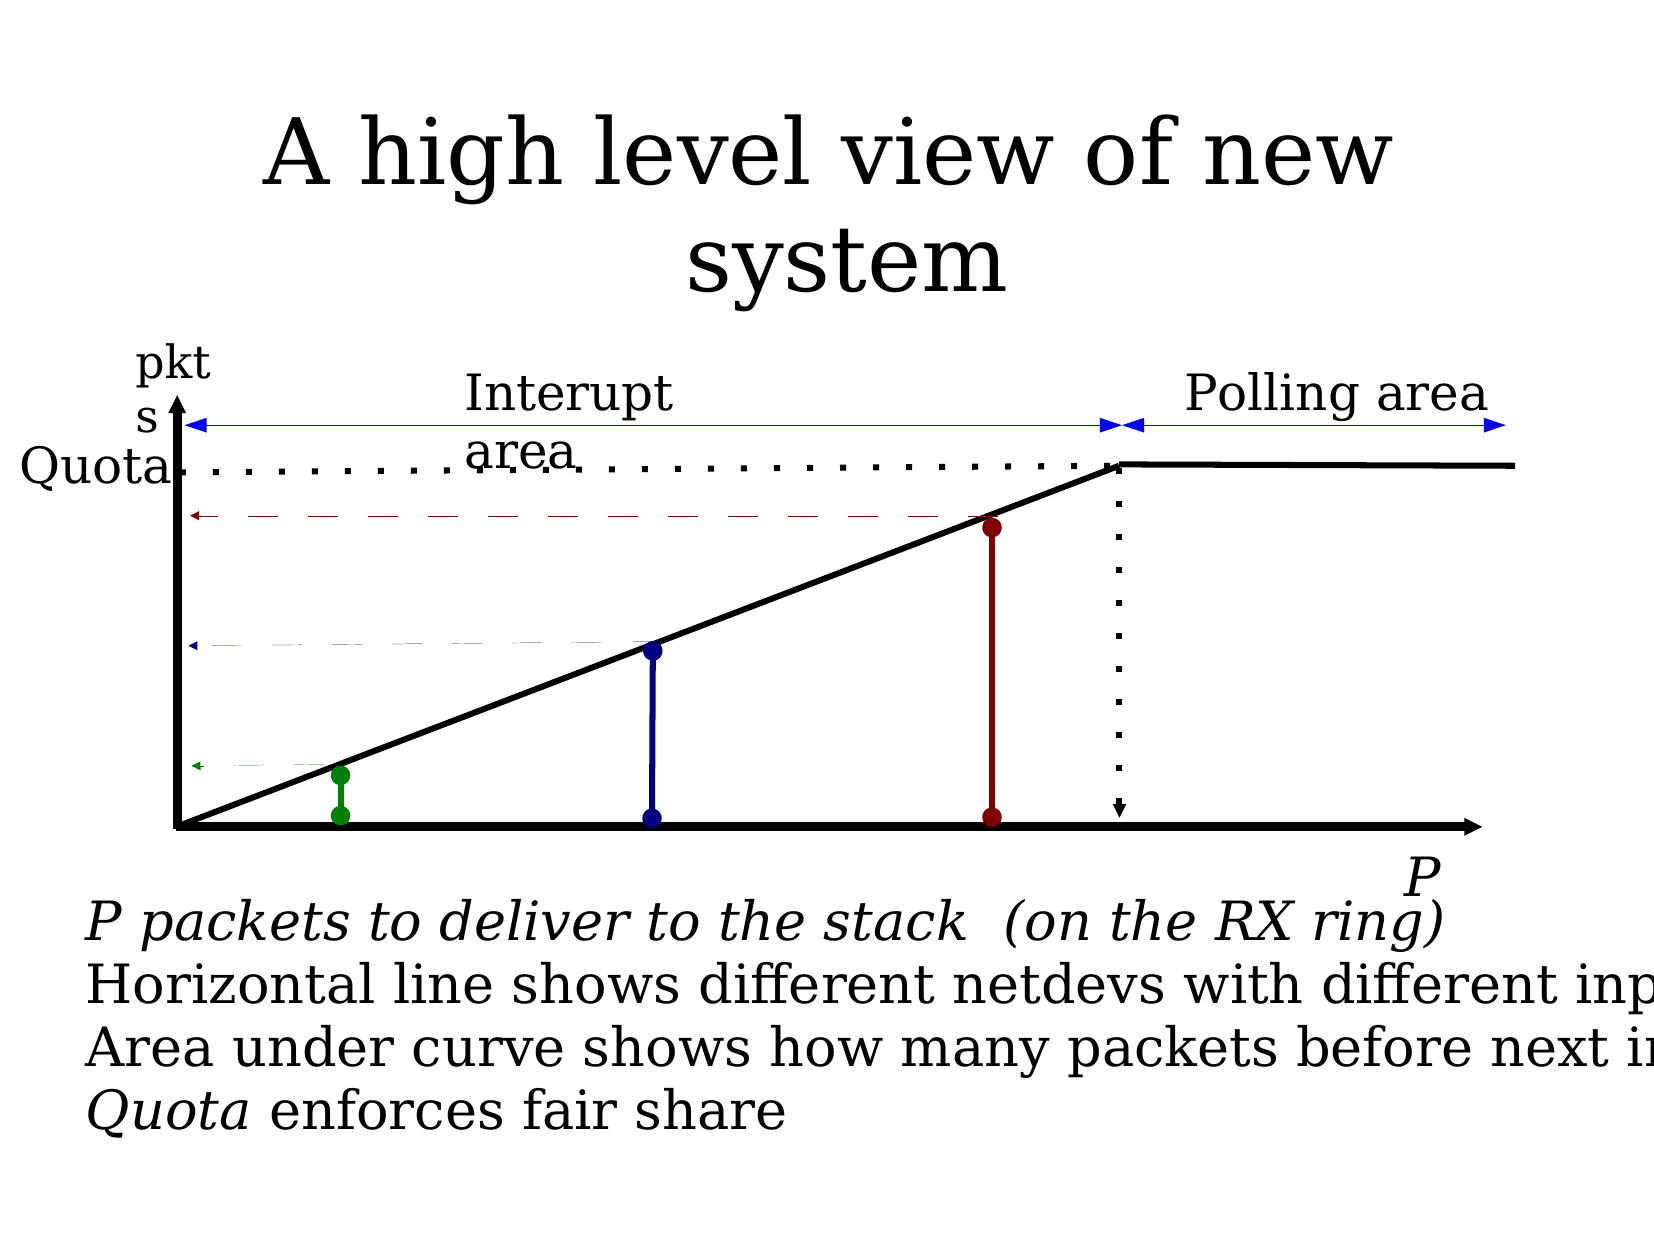

# A high level view of new system
pkts
Interupt area
Polling area
Quota
 P
P packets to deliver to the stack (on the RX ring)
Horizontal line shows different netdevs with different input rates
Area under curve shows how many packets before next interrupt
Quota enforces fair share